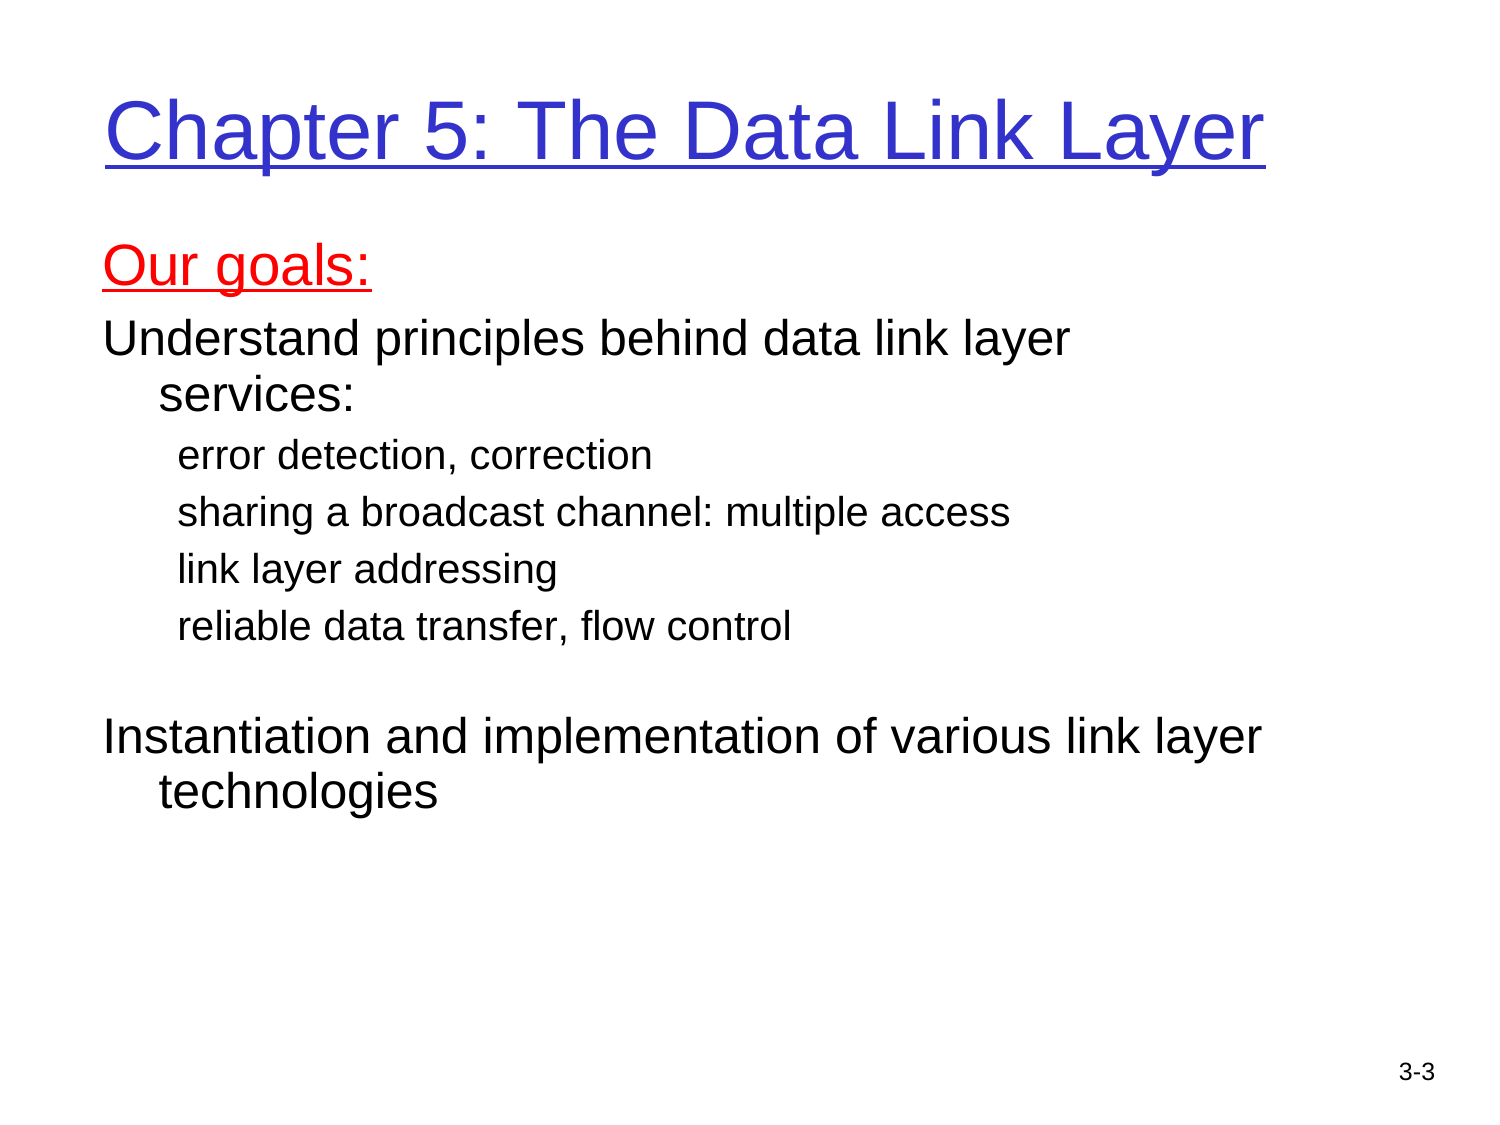

# Chapter 5: The Data Link Layer
Our goals:
Understand principles behind data link layer services:
error detection, correction
sharing a broadcast channel: multiple access
link layer addressing
reliable data transfer, flow control
Instantiation and implementation of various link layer technologies
3